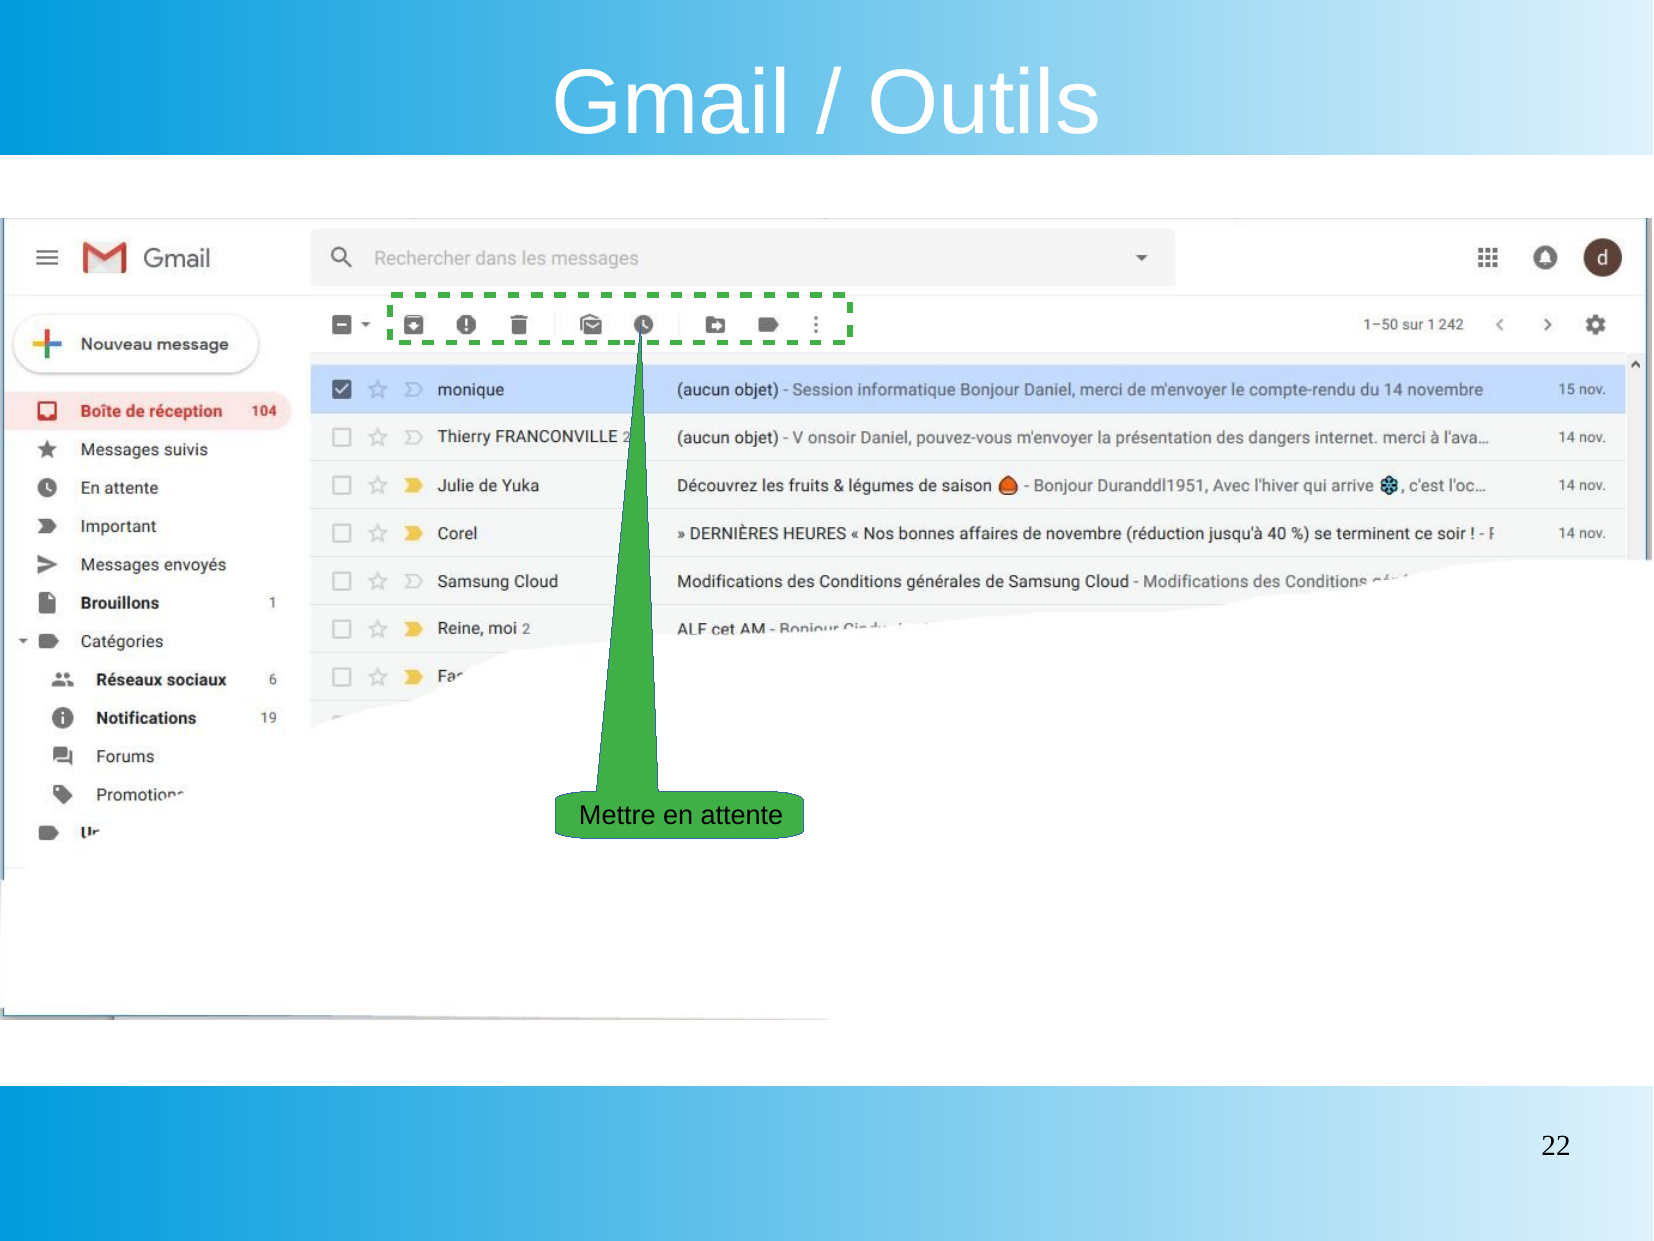

# Gmail / Outils
Mettre en attente
22